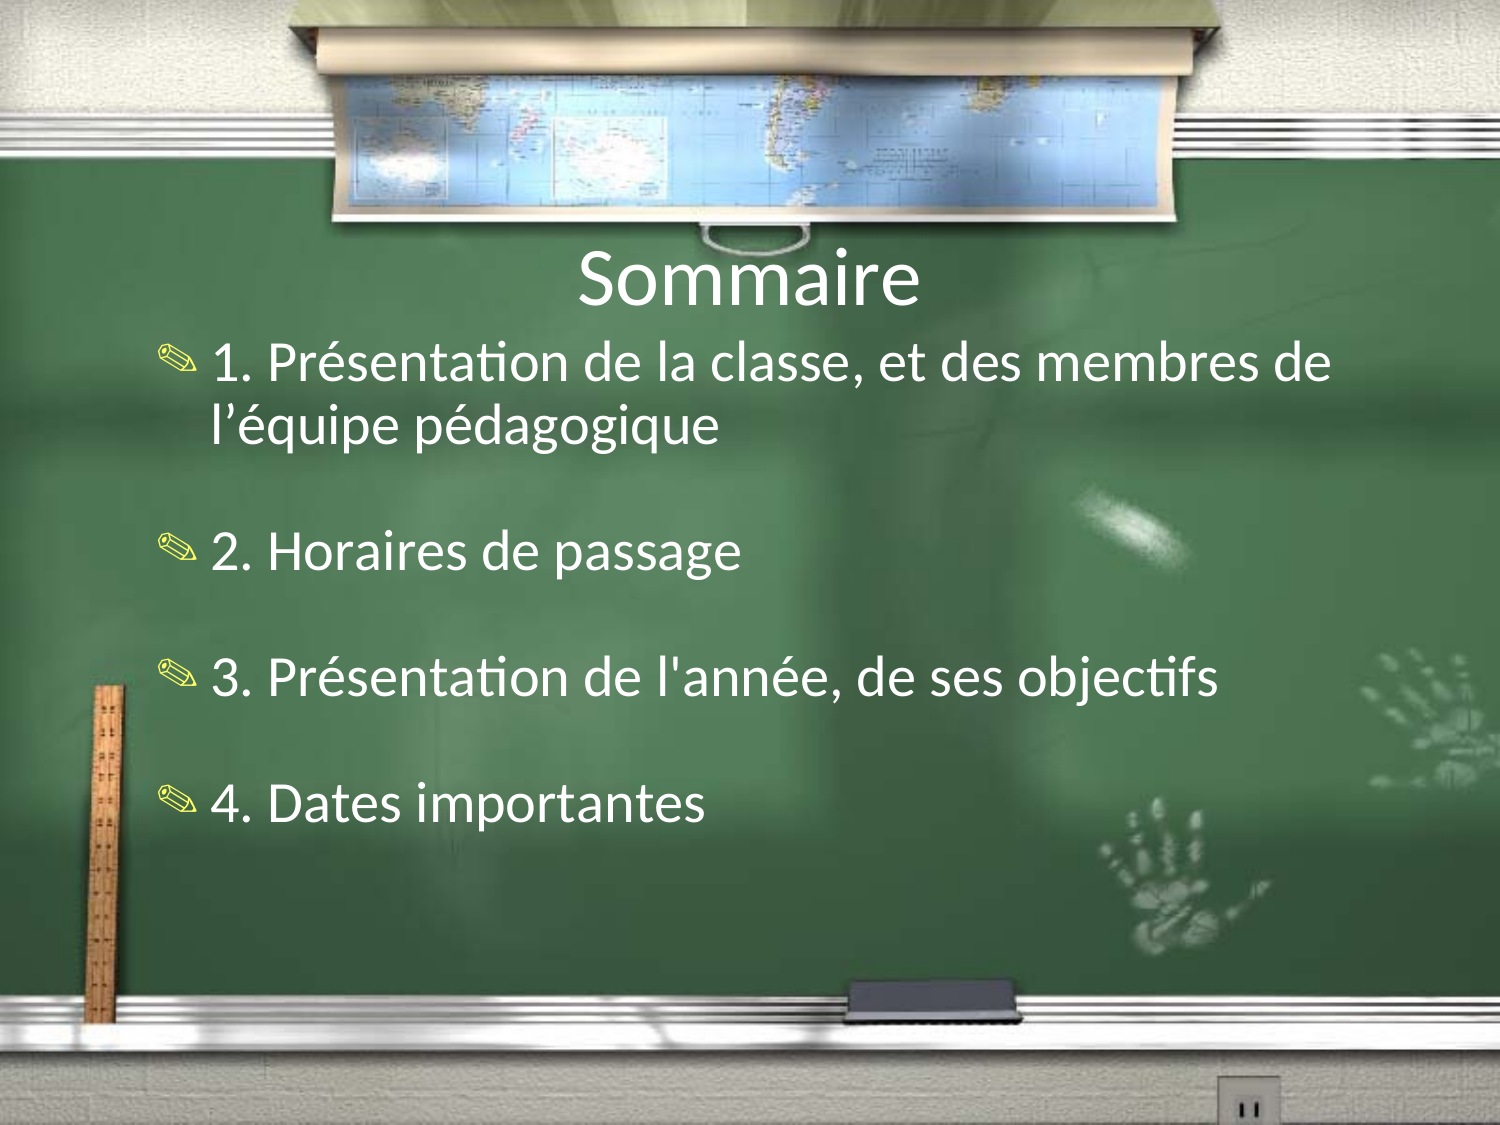

Sommaire
1. Présentation de la classe, et des membres de l’équipe pédagogique
2. Horaires de passage
3. Présentation de l'année, de ses objectifs
4. Dates importantes